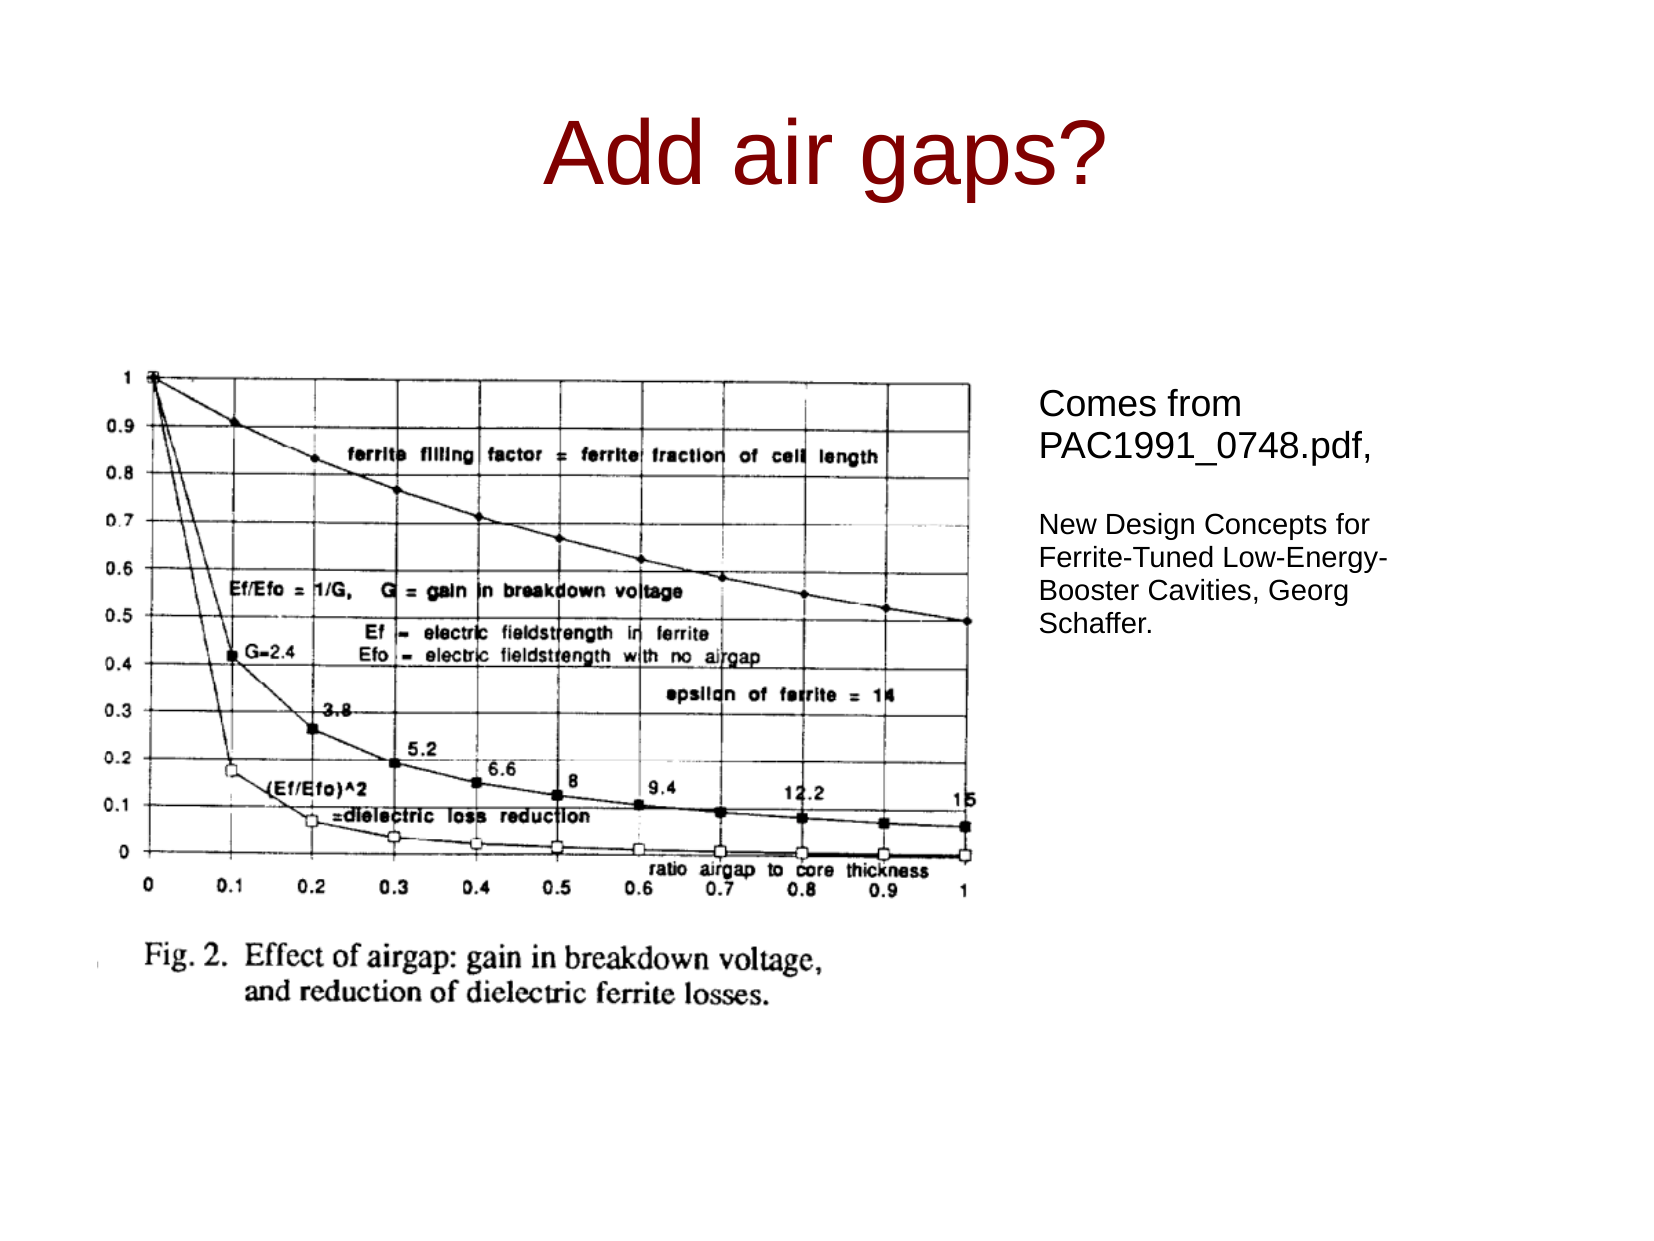

# Add air gaps?
Comes from PAC1991_0748.pdf,
New Design Concepts for Ferrite-Tuned Low-Energy-Booster Cavities, Georg Schaffer.